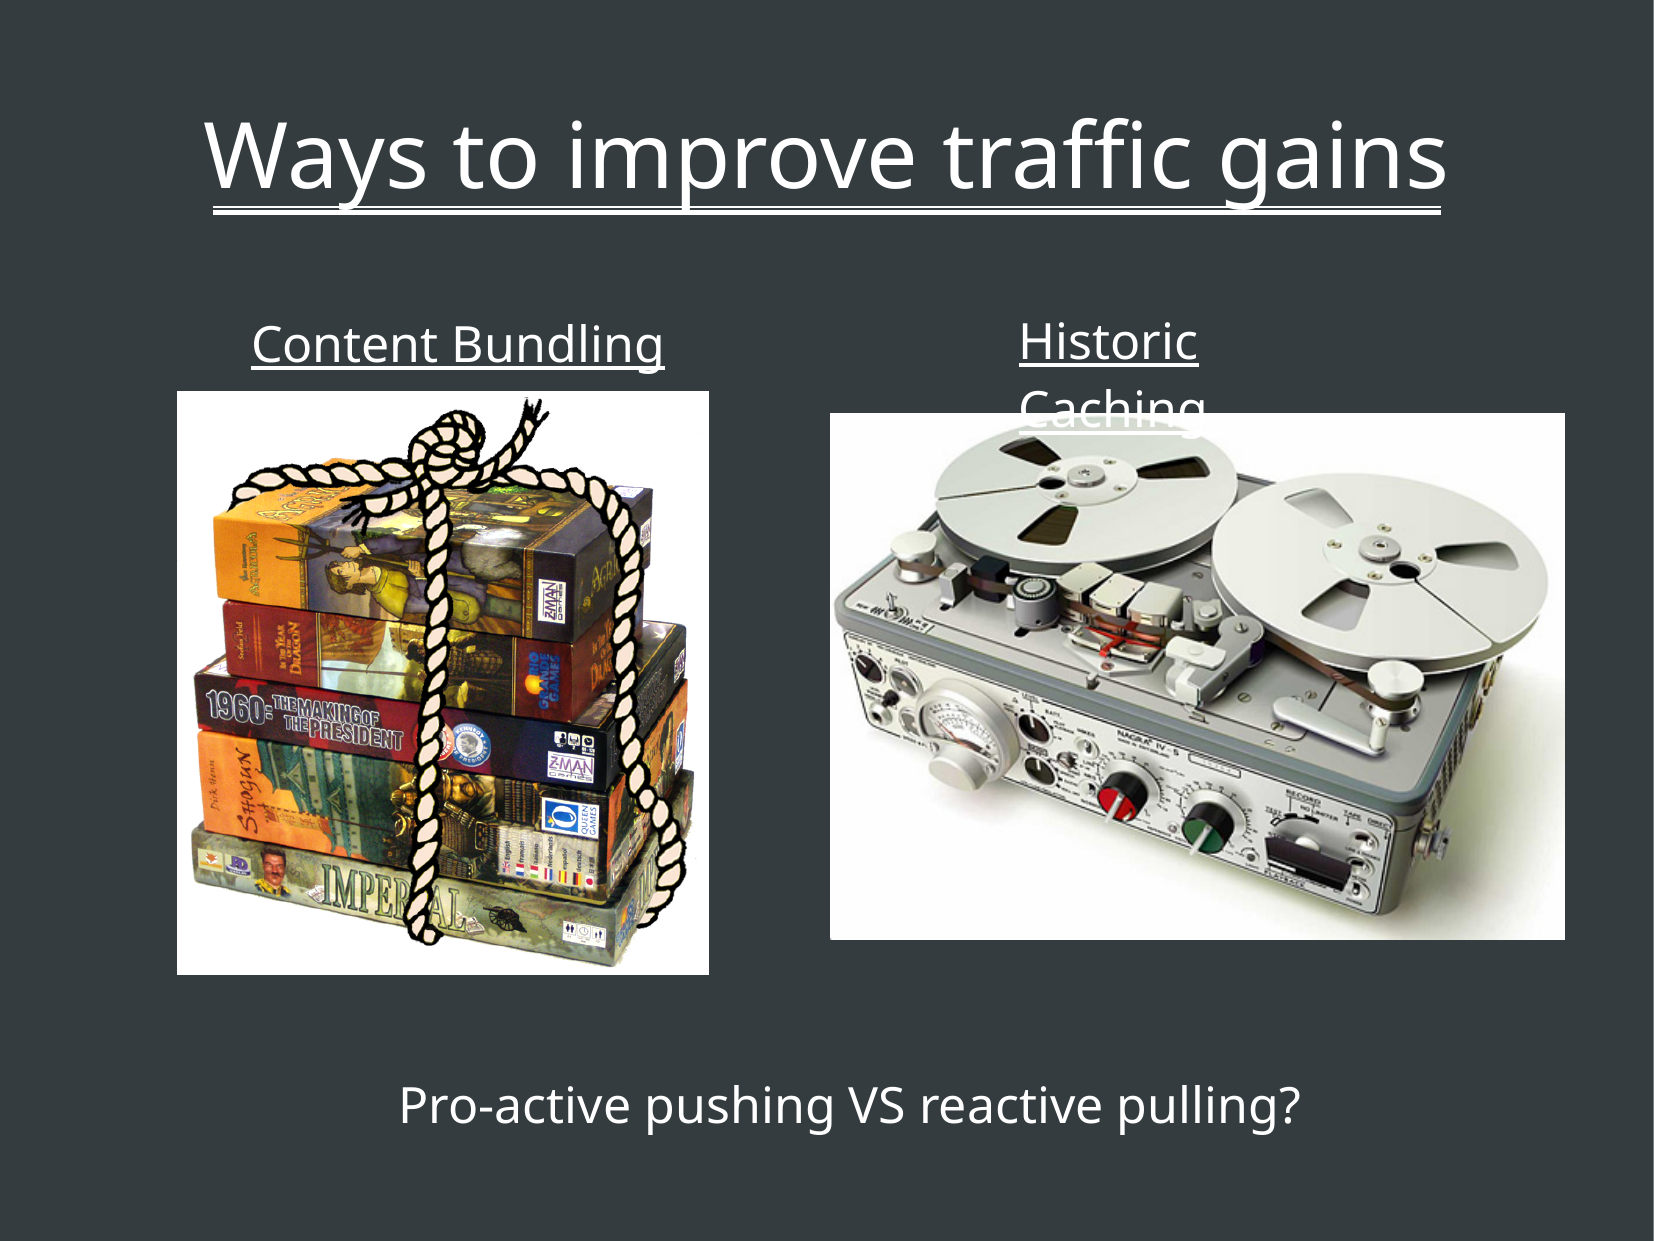

# Ways to improve traffic gains
Historic Caching
Content Bundling
Pro-active pushing VS reactive pulling?